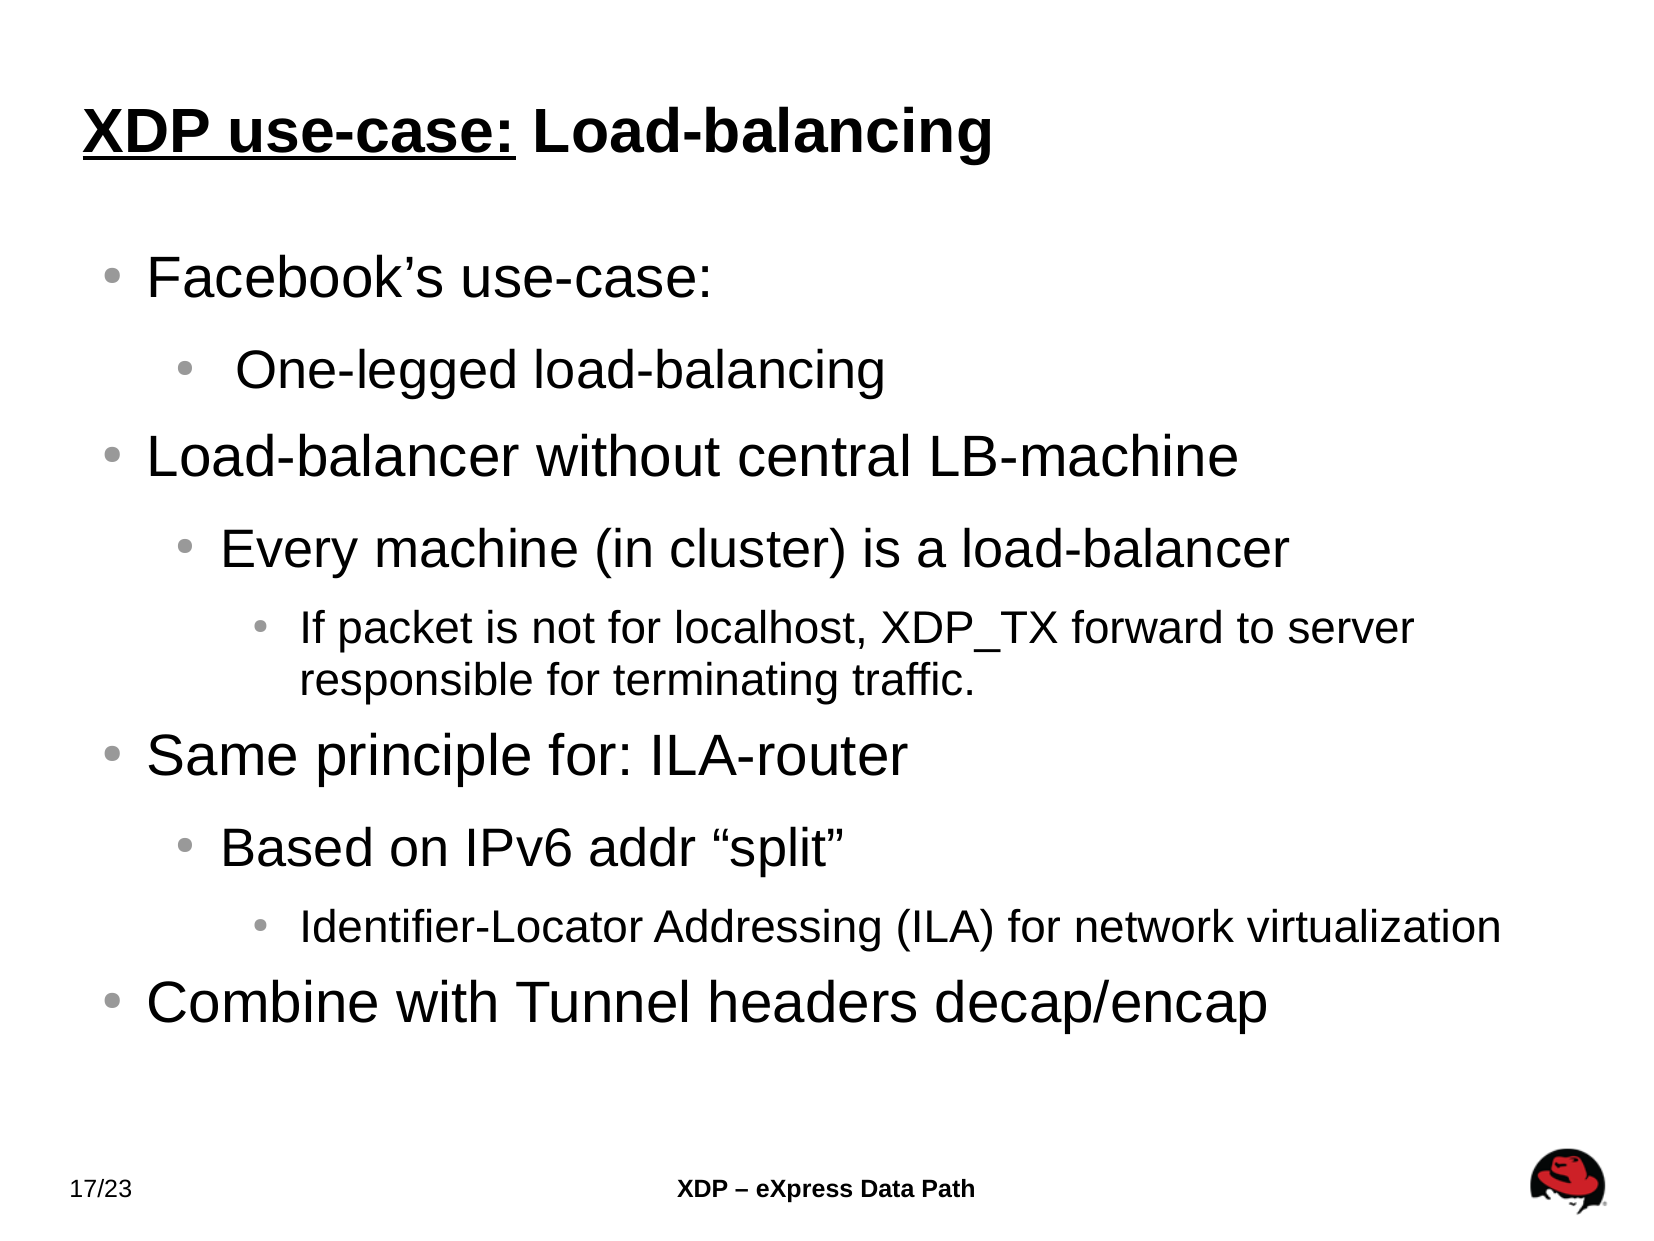

# XDP use-case: Load-balancing
Facebook’s use-case:
 One-legged load-balancing
Load-balancer without central LB-machine
Every machine (in cluster) is a load-balancer
If packet is not for localhost, XDP_TX forward to server responsible for terminating traffic.
Same principle for: ILA-router
Based on IPv6 addr “split”
Identifier-Locator Addressing (ILA) for network virtualization
Combine with Tunnel headers decap/encap